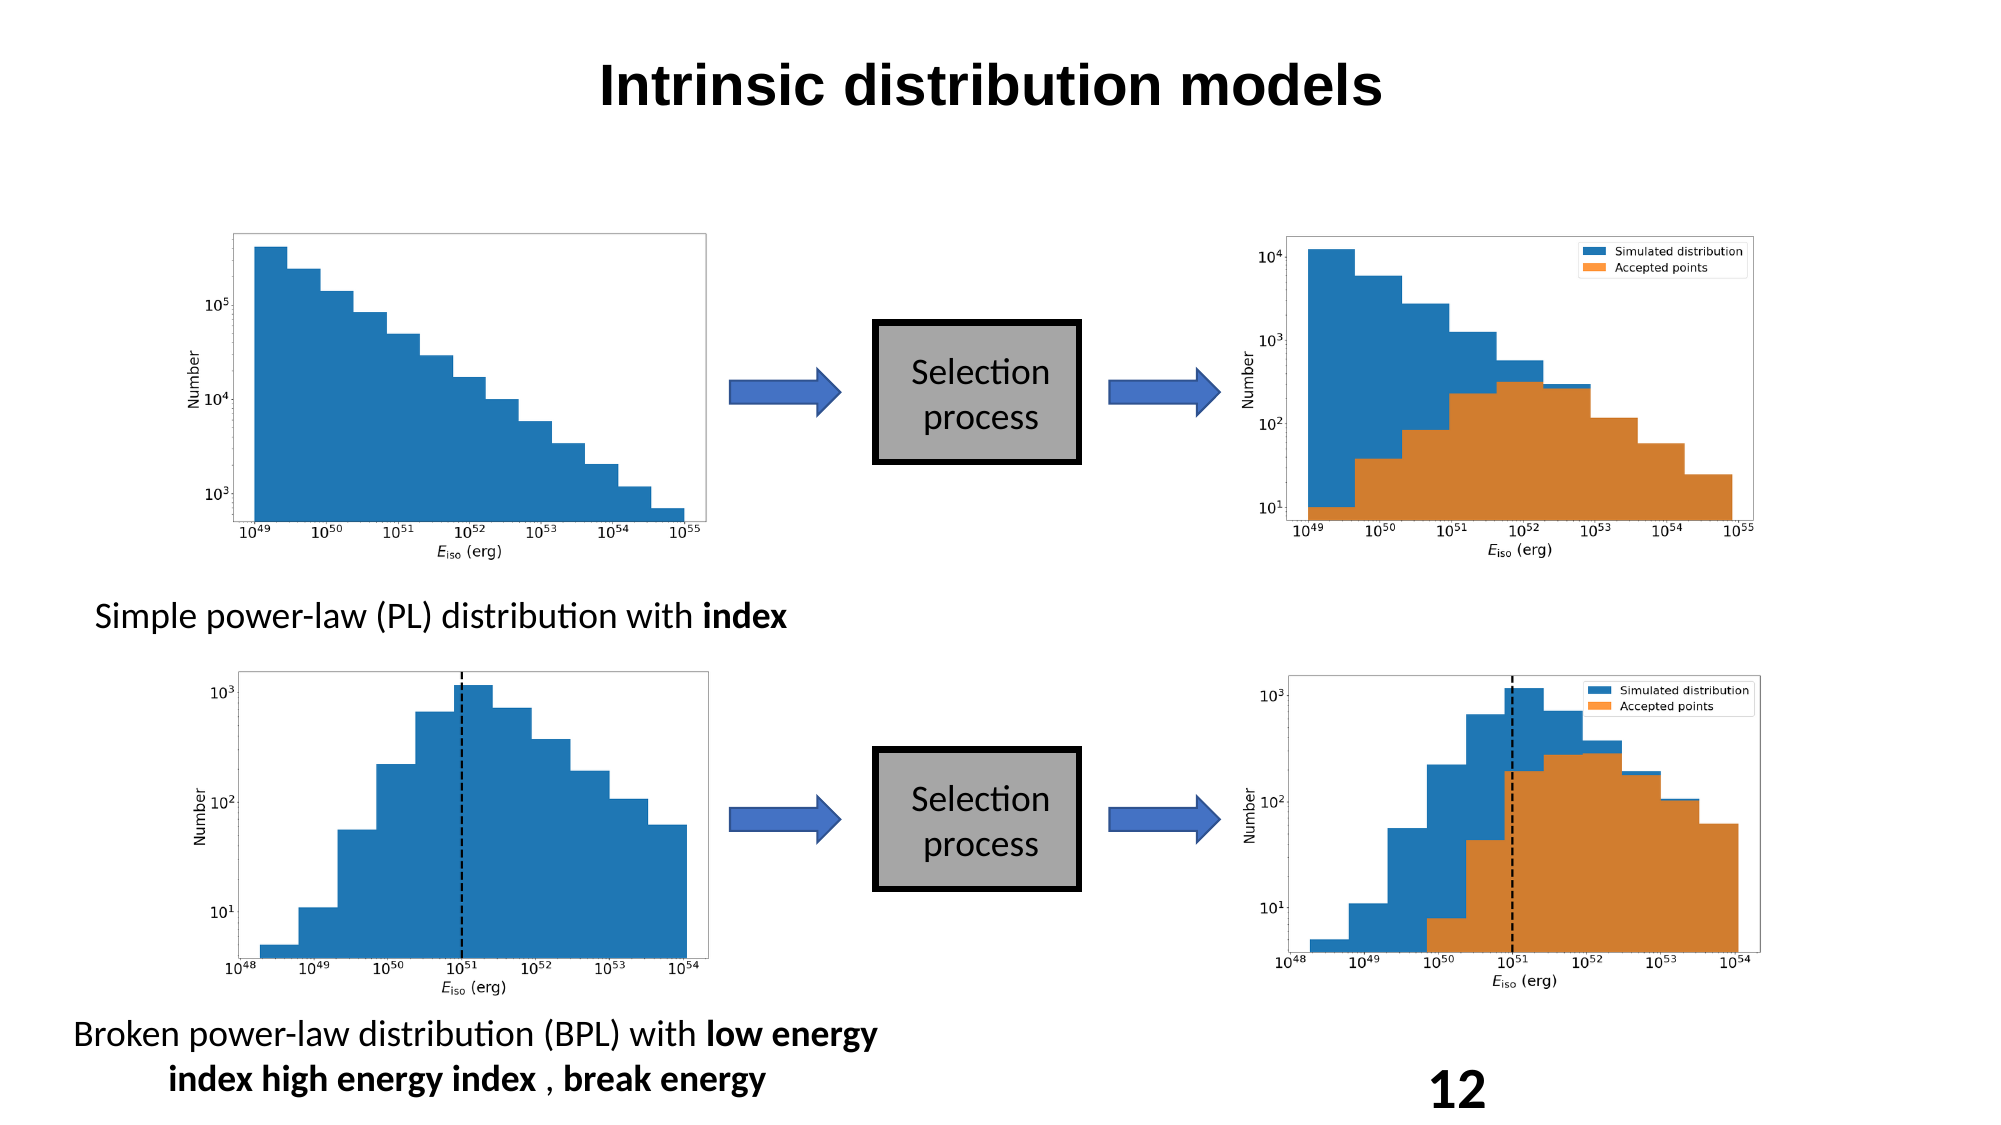

Intrinsic distribution models
Selection process
Simple power-law (PL) distribution with index
Selection process
Broken power-law distribution (BPL) with low energy index high energy index , break energy